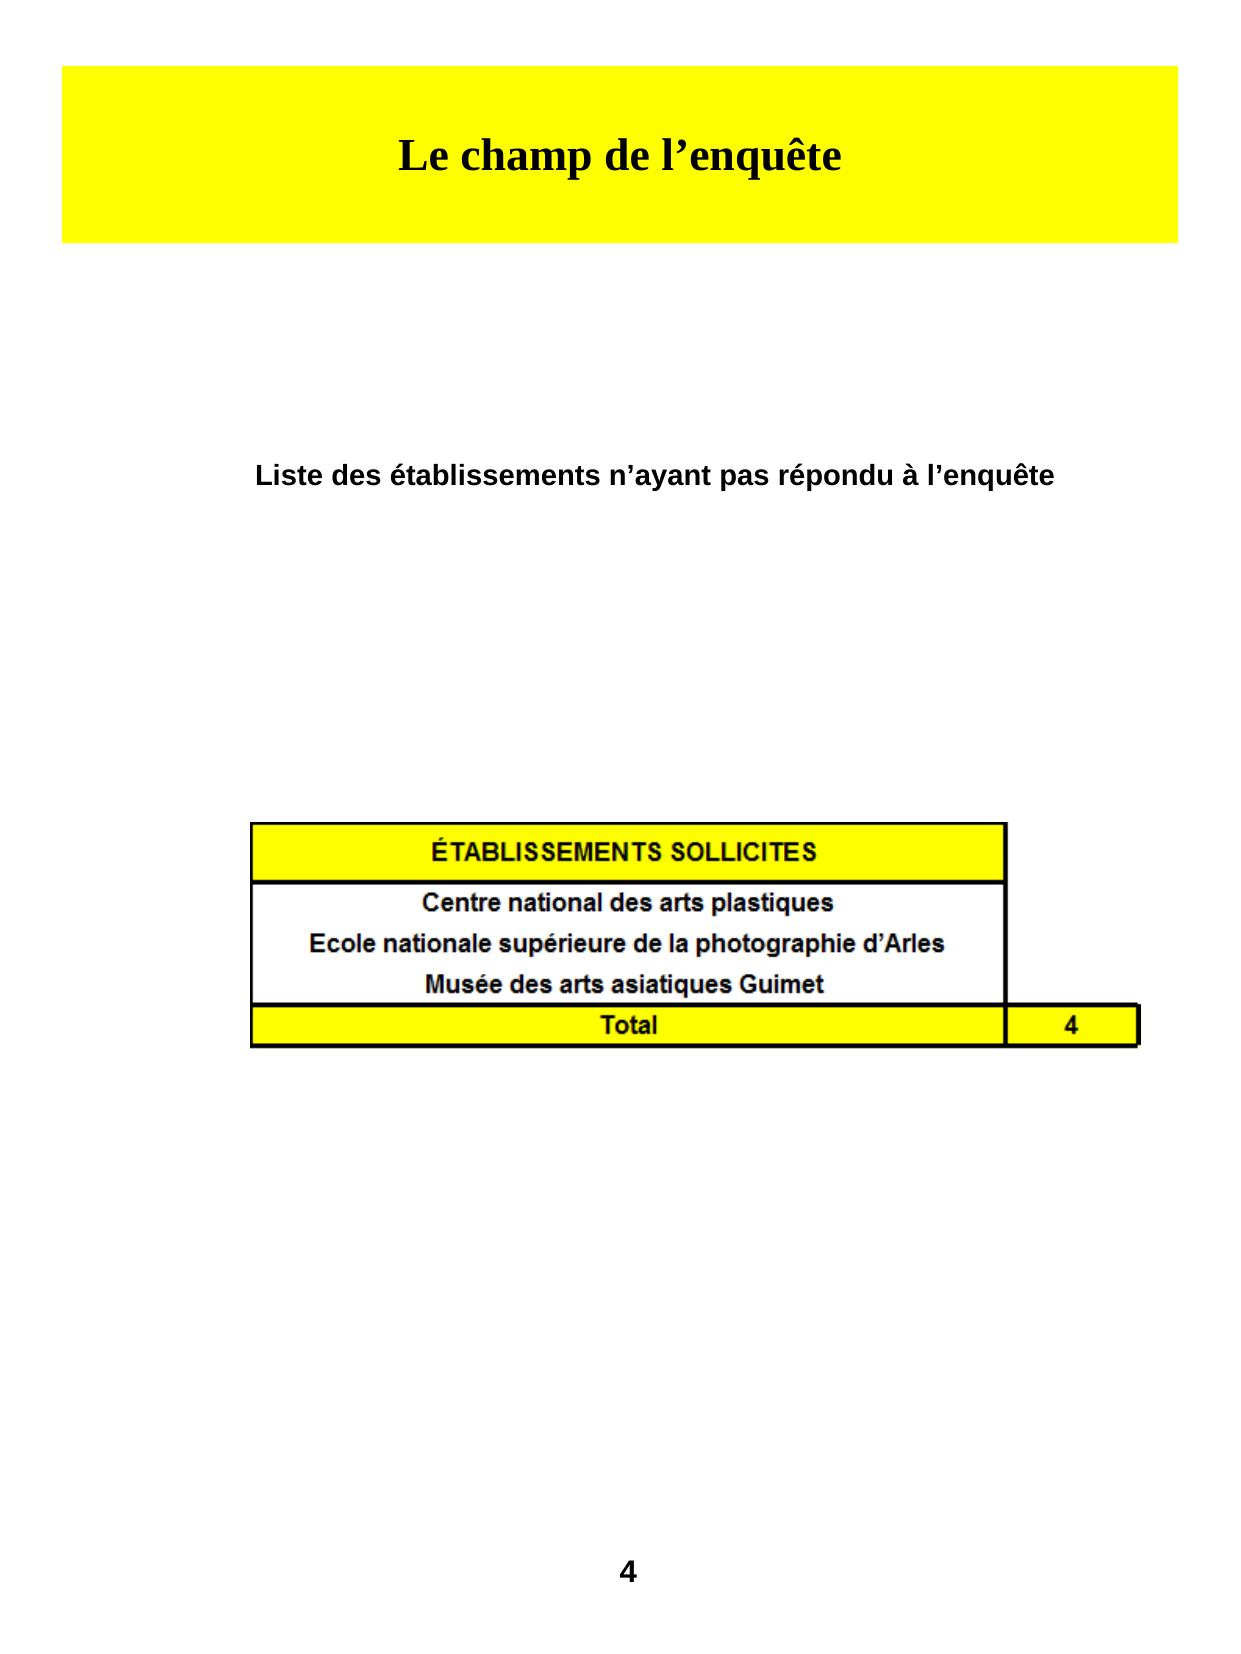

#
Le champ de l’enquête
Liste des établissements n’ayant pas répondu à l’enquête